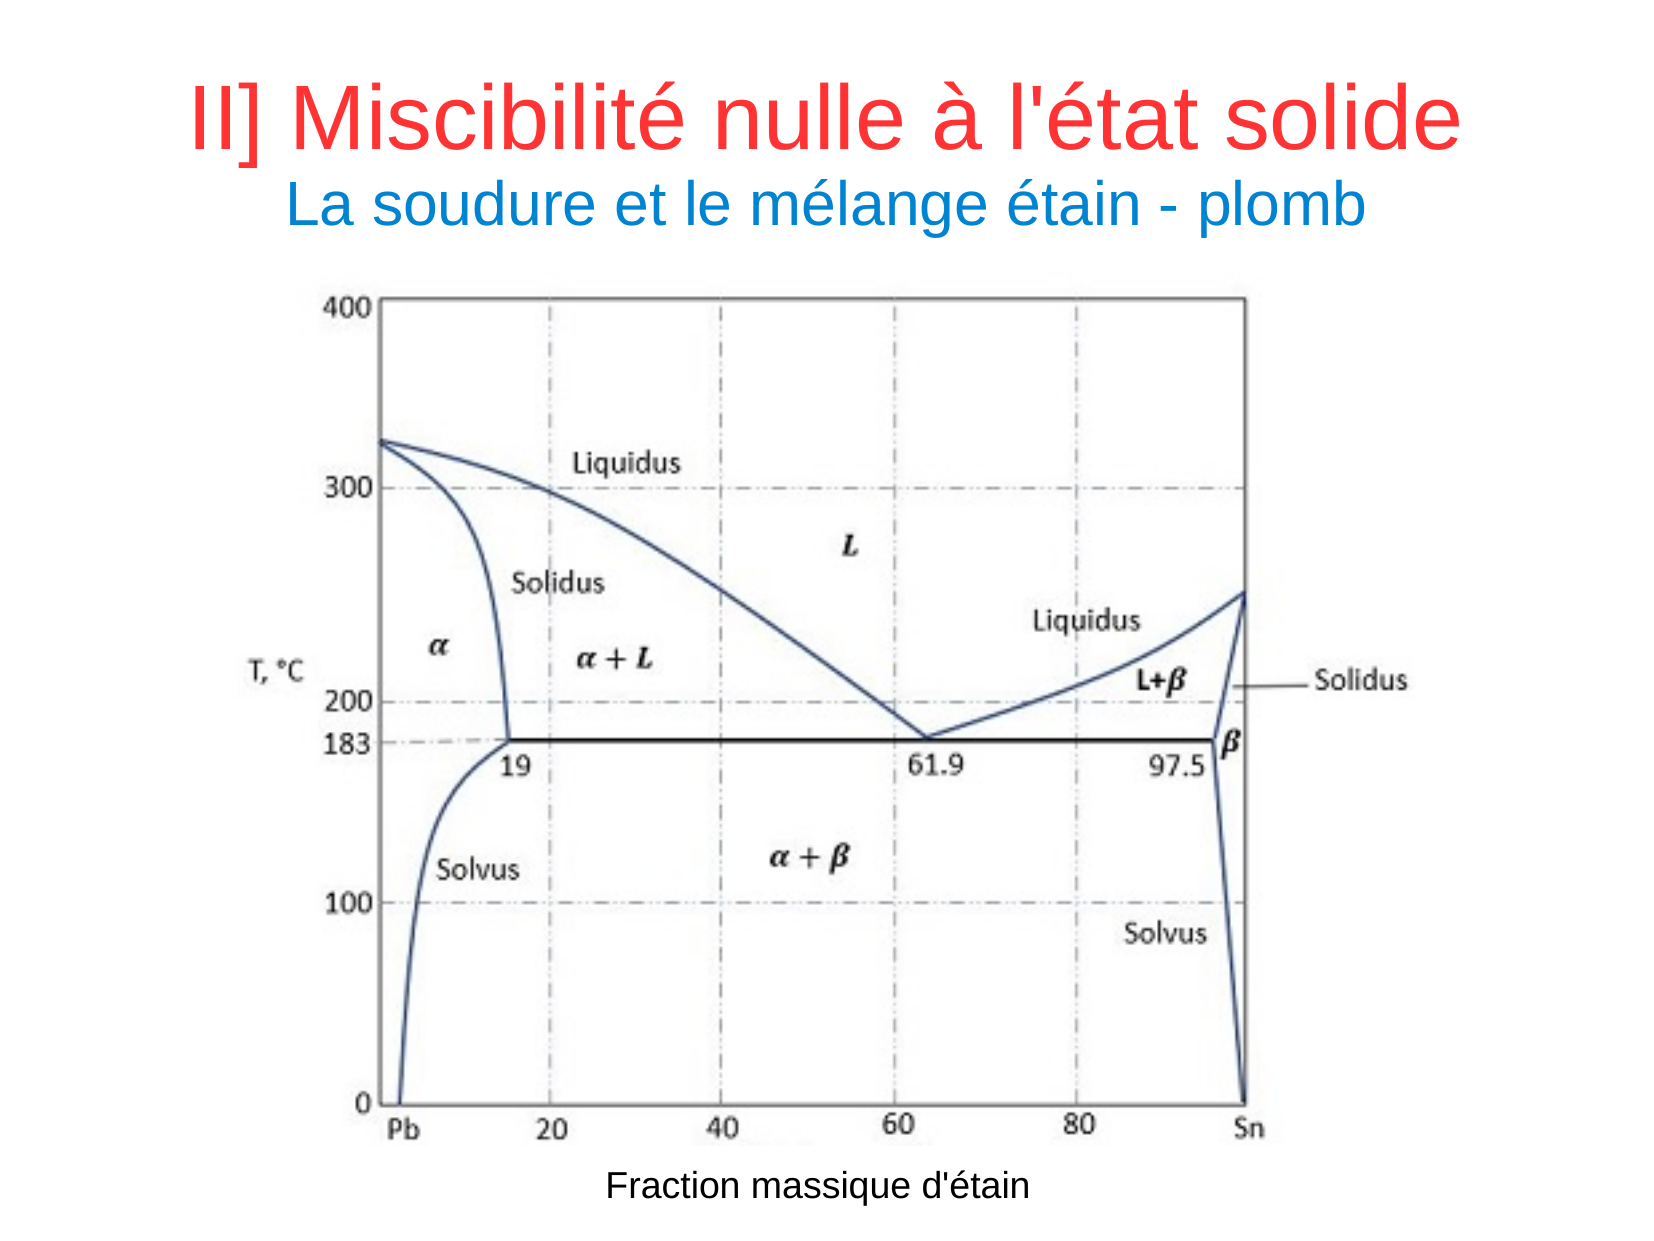

# II] Miscibilité nulle à l'état solide La soudure et le mélange étain - plomb
Fraction massique d'étain